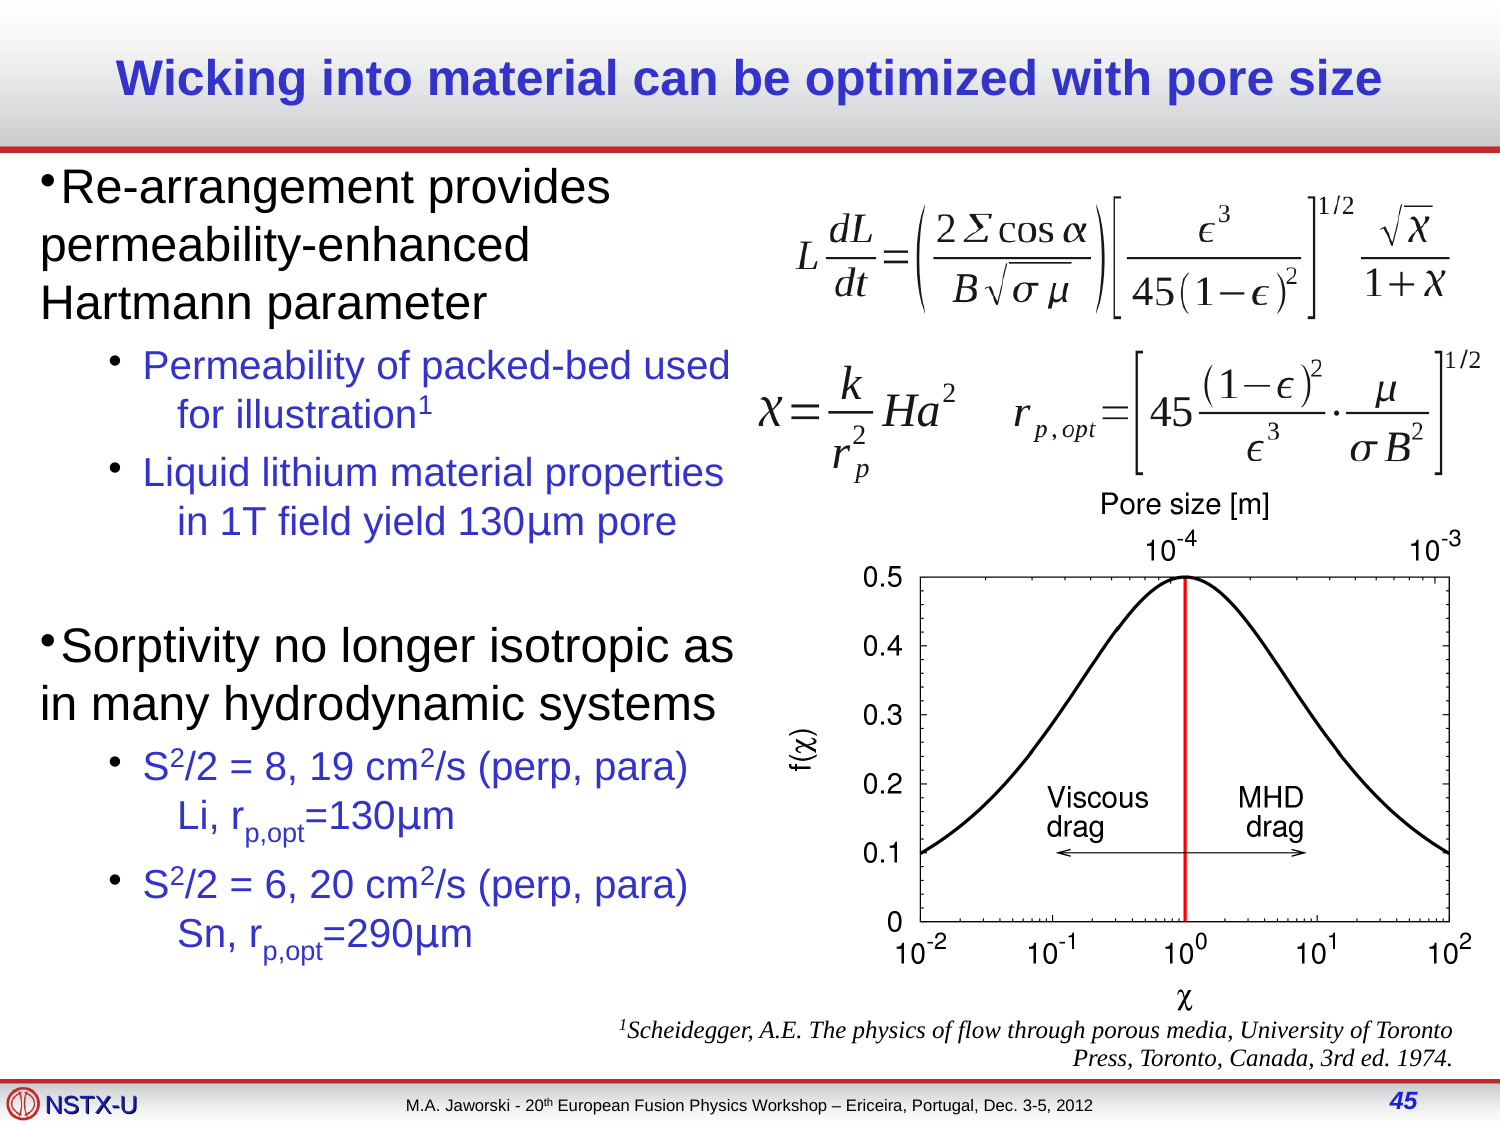

# Wicking into material can be optimized with pore size
Re-arrangement provides permeability-enhanced Hartmann parameter
Permeability of packed-bed used for illustration1
Liquid lithium material properties in 1T field yield 130μm pore
Sorptivity no longer isotropic as in many hydrodynamic systems
S2/2 = 8, 19 cm2/s (perp, para) Li, rp,opt=130μm
S2/2 = 6, 20 cm2/s (perp, para) Sn, rp,opt=290μm
1Scheidegger, A.E. The physics of flow through porous media, University of Toronto Press, Toronto, Canada, 3rd ed. 1974.